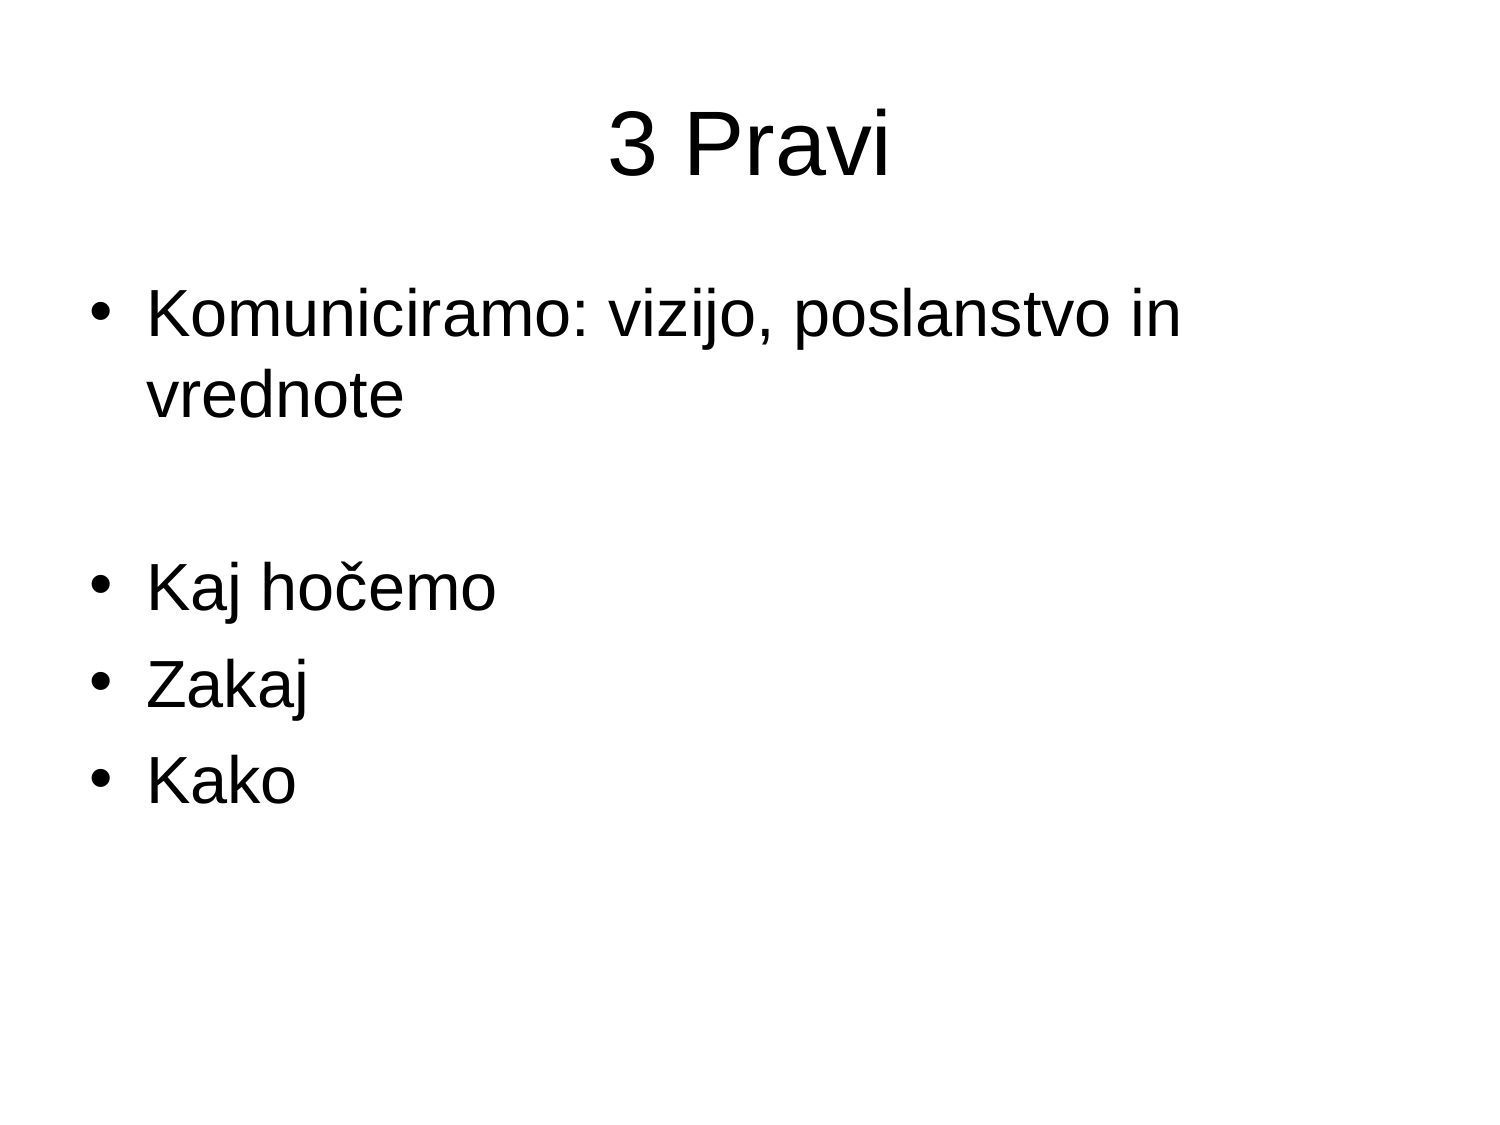

# 3 Pravi
Komuniciramo: vizijo, poslanstvo in vrednote
Kaj hočemo
Zakaj
Kako